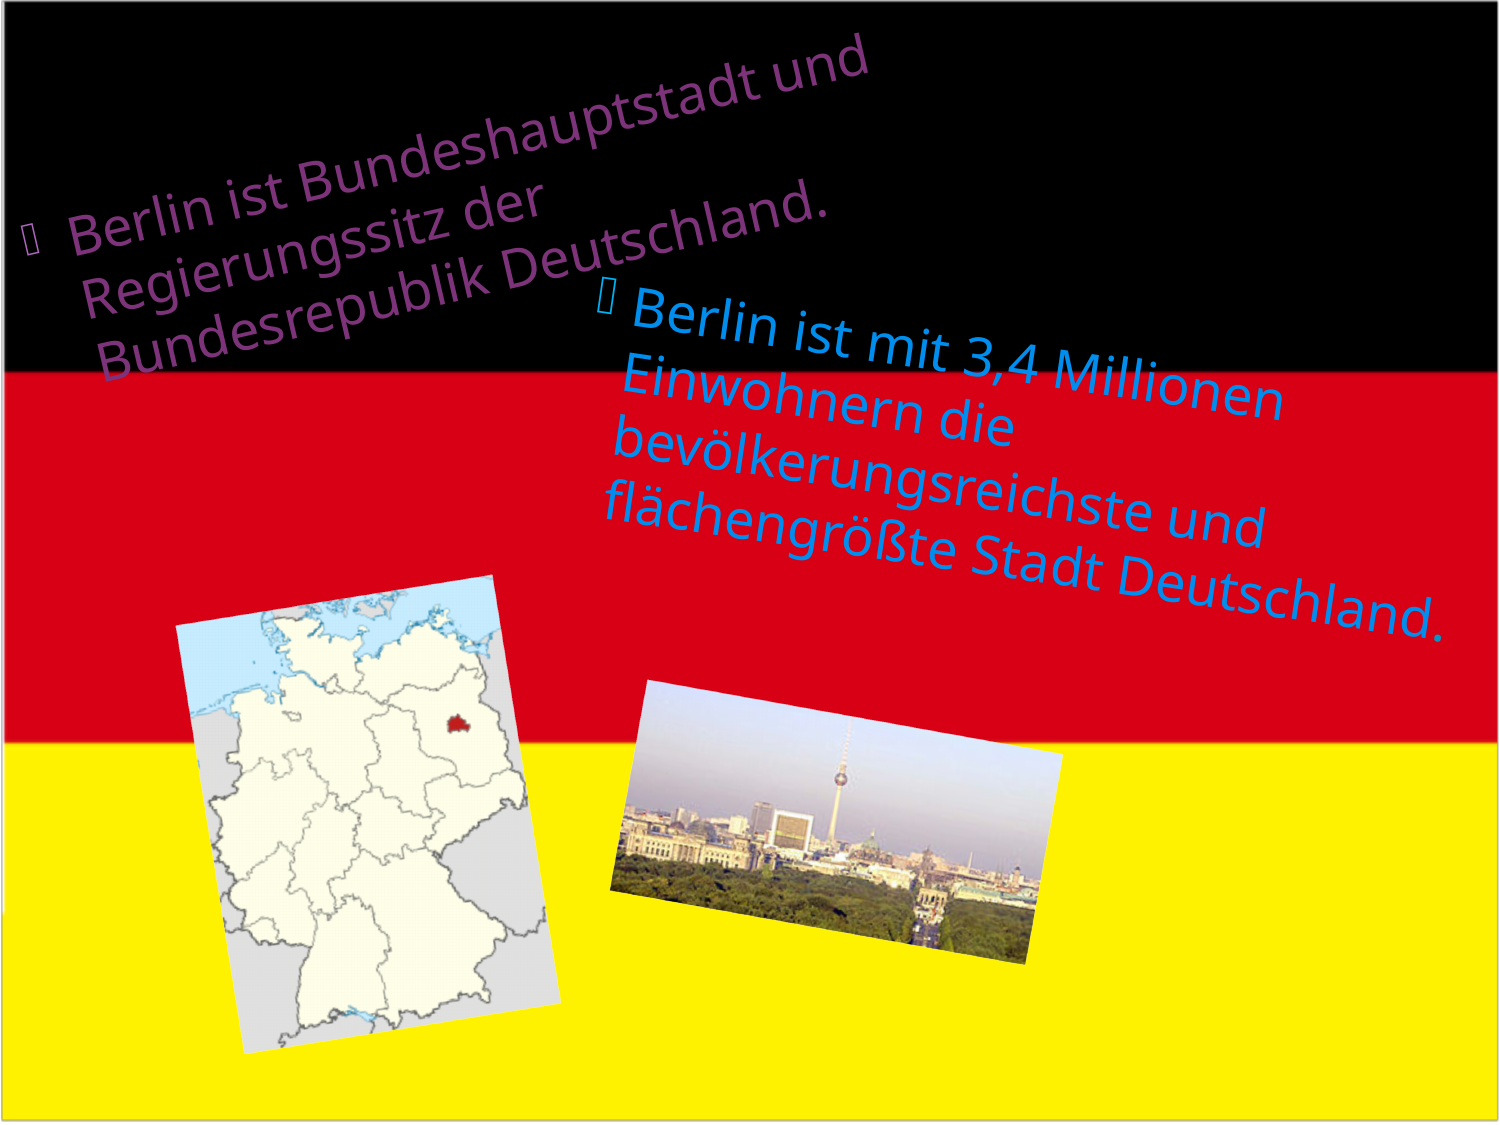

# Berlin ist Bundeshauptstadt und Regierungssitz der Bundesrepublik Deutschland.
Berlin ist mit 3,4 Millionen Einwohnern die bevölkerungsreichste und flächengrößte Stadt Deutschland.